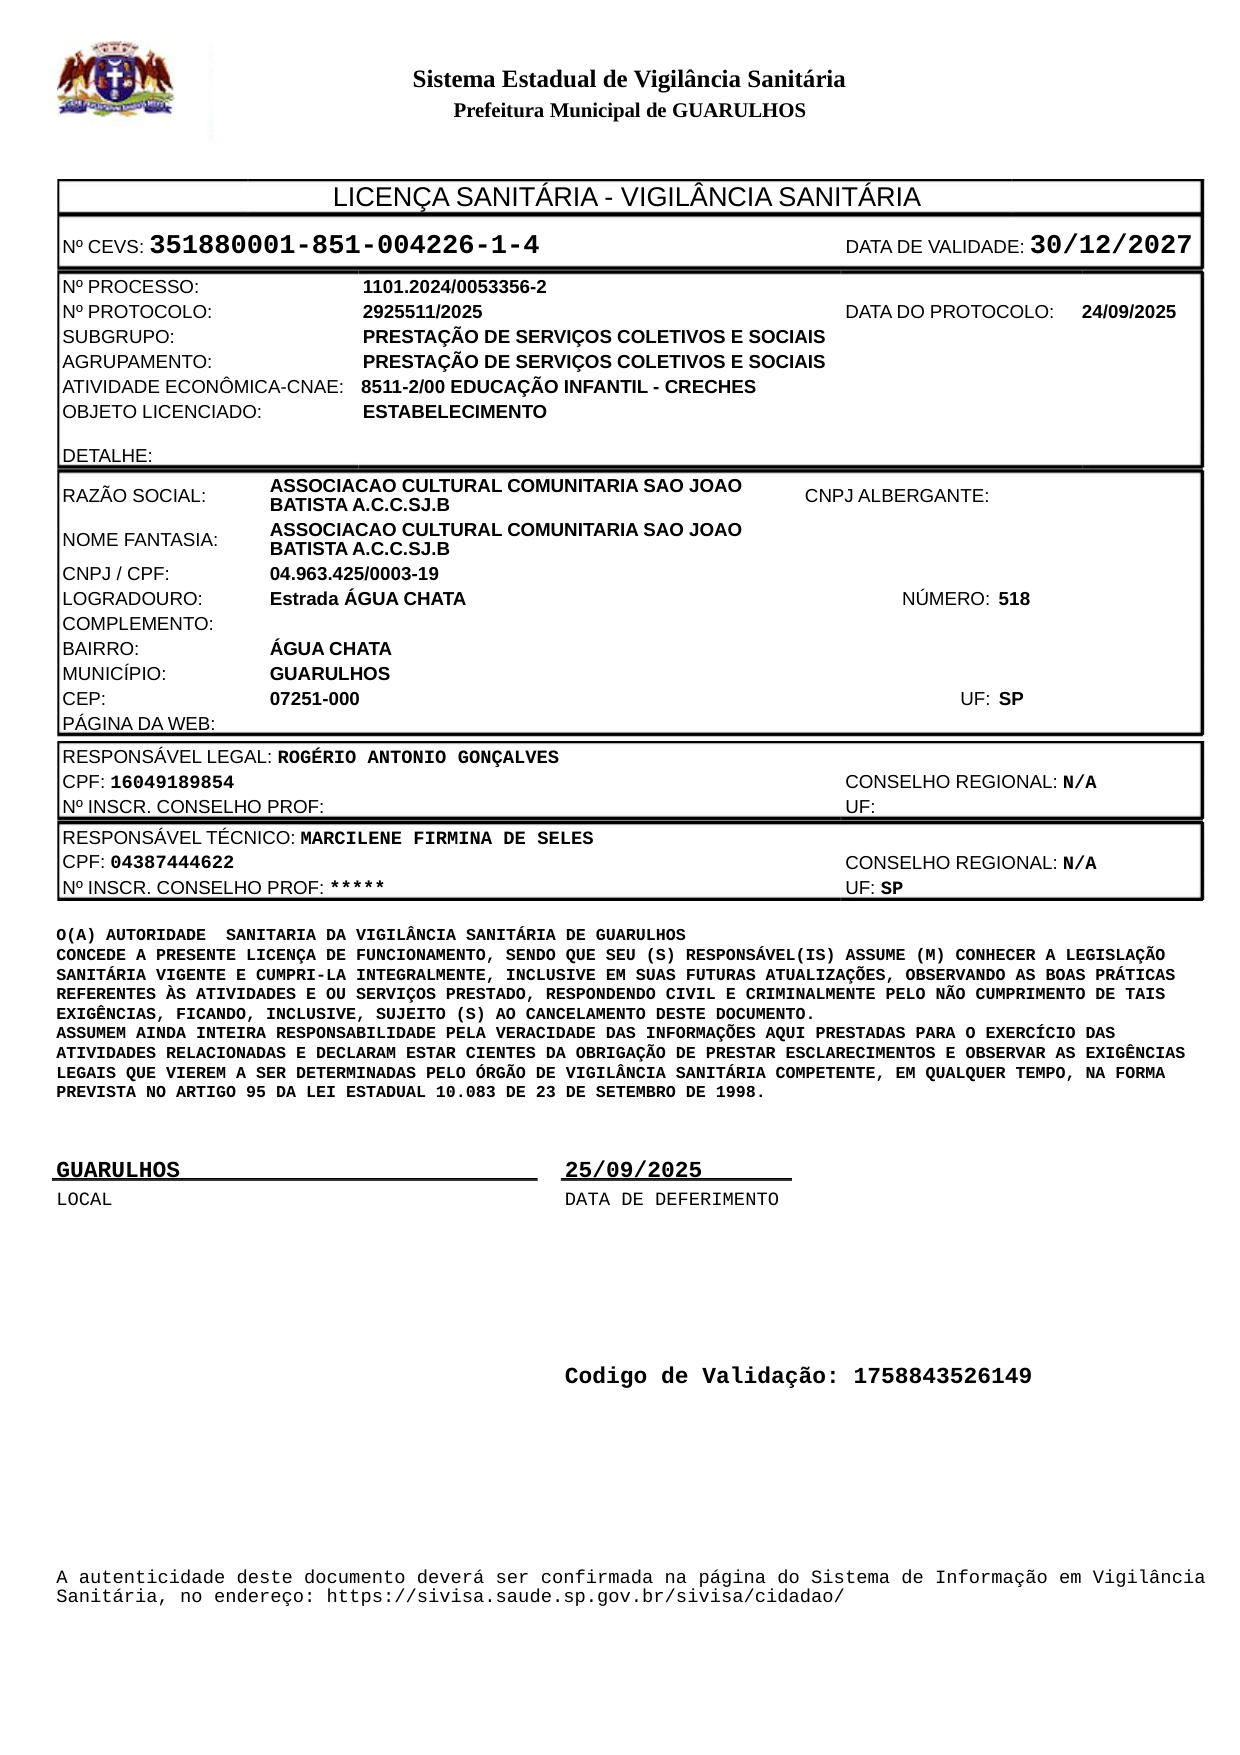

Sistema Estadual de Vigilância Sanitária
Prefeitura Municipal de GUARULHOS
LICENÇA SANITÁRIA - VIGILÂNCIA SANITÁRIA
Nº CEVS: 351880001-851-004226-1-4
DATA DE VALIDADE: 30/12/2027
Nº PROCESSO:
Nº PROTOCOLO:
SUBGRUPO:
1101.2024/0053356-2
2925511/2025
PRESTAÇÃO DE SERVIÇOS COLETIVOS E SOCIAIS
PRESTAÇÃO DE SERVIÇOS COLETIVOS E SOCIAIS
DATA DO PROTOCOLO: 24/09/2025
AGRUPAMENTO:
ATIVIDADE ECONÔMICA-CNAE: 8511-2/00 EDUCAÇÃO INFANTIL - CRECHES
OBJETO LICENCIADO:
ESTABELECIMENTO
DETALHE:
ASSOCIACAO CULTURAL COMUNITARIA SAO JOAO
BATISTA A.C.C.SJ.B
RAZÃO SOCIAL:
CNPJ ALBERGANTE:
ASSOCIACAO CULTURAL COMUNITARIA SAO JOAO
BATISTA A.C.C.SJ.B
NOME FANTASIA:
CNPJ / CPF:
LOGRADOURO:
COMPLEMENTO:
BAIRRO:
MUNICÍPIO:
CEP:
04.963.425/0003-19
Estrada ÁGUA CHATA
NÚMERO: 518
ÁGUA CHATA
GUARULHOS
07251-000
UF: SP
PÁGINA DA WEB:
RESPONSÁVEL LEGAL: ROGÉRIO ANTONIO GONÇALVES
CPF: 16049189854
CONSELHO REGIONAL: N/A
Nº INSCR. CONSELHO PROF:
UF:
RESPONSÁVEL TÉCNICO: MARCILENE FIRMINA DE SELES
CPF: 04387444622
CONSELHO REGIONAL: N/A
Nº INSCR. CONSELHO PROF: *****
UF: SP
O(A) AUTORIDADE SANITARIA DA VIGILÂNCIA SANITÁRIA DE GUARULHOS
CONCEDE A PRESENTE LICENÇA DE FUNCIONAMENTO, SENDO QUE SEU (S) RESPONSÁVEL(IS) ASSUME (M) CONHECER A LEGISLAÇÃO
SANITÁRIA VIGENTE E CUMPRI-LA INTEGRALMENTE, INCLUSIVE EM SUAS FUTURAS ATUALIZAÇÕES, OBSERVANDO AS BOAS PRÁTICAS
REFERENTES ÀS ATIVIDADES E OU SERVIÇOS PRESTADO, RESPONDENDO CIVIL E CRIMINALMENTE PELO NÃO CUMPRIMENTO DE TAIS
EXIGÊNCIAS, FICANDO, INCLUSIVE, SUJEITO (S) AO CANCELAMENTO DESTE DOCUMENTO.
ASSUMEM AINDA INTEIRA RESPONSABILIDADE PELA VERACIDADE DAS INFORMAÇÕES AQUI PRESTADAS PARA O EXERCÍCIO DAS
ATIVIDADES RELACIONADAS E DECLARAM ESTAR CIENTES DA OBRIGAÇÃO DE PRESTAR ESCLARECIMENTOS E OBSERVAR AS EXIGÊNCIAS
LEGAIS QUE VIEREM A SER DETERMINADAS PELO ÓRGÃO DE VIGILÂNCIA SANITÁRIA COMPETENTE, EM QUALQUER TEMPO, NA FORMA
PREVISTA NO ARTIGO 95 DA LEI ESTADUAL 10.083 DE 23 DE SETEMBRO DE 1998.
GUARULHOS
25/09/2025
LOCAL
DATA DE DEFERIMENTO
Codigo de Validação: 1758843526149
A autenticidade deste documento deverá ser confirmada na página do Sistema de Informação em Vigilância
Sanitária, no endereço: https://sivisa.saude.sp.gov.br/sivisa/cidadao/